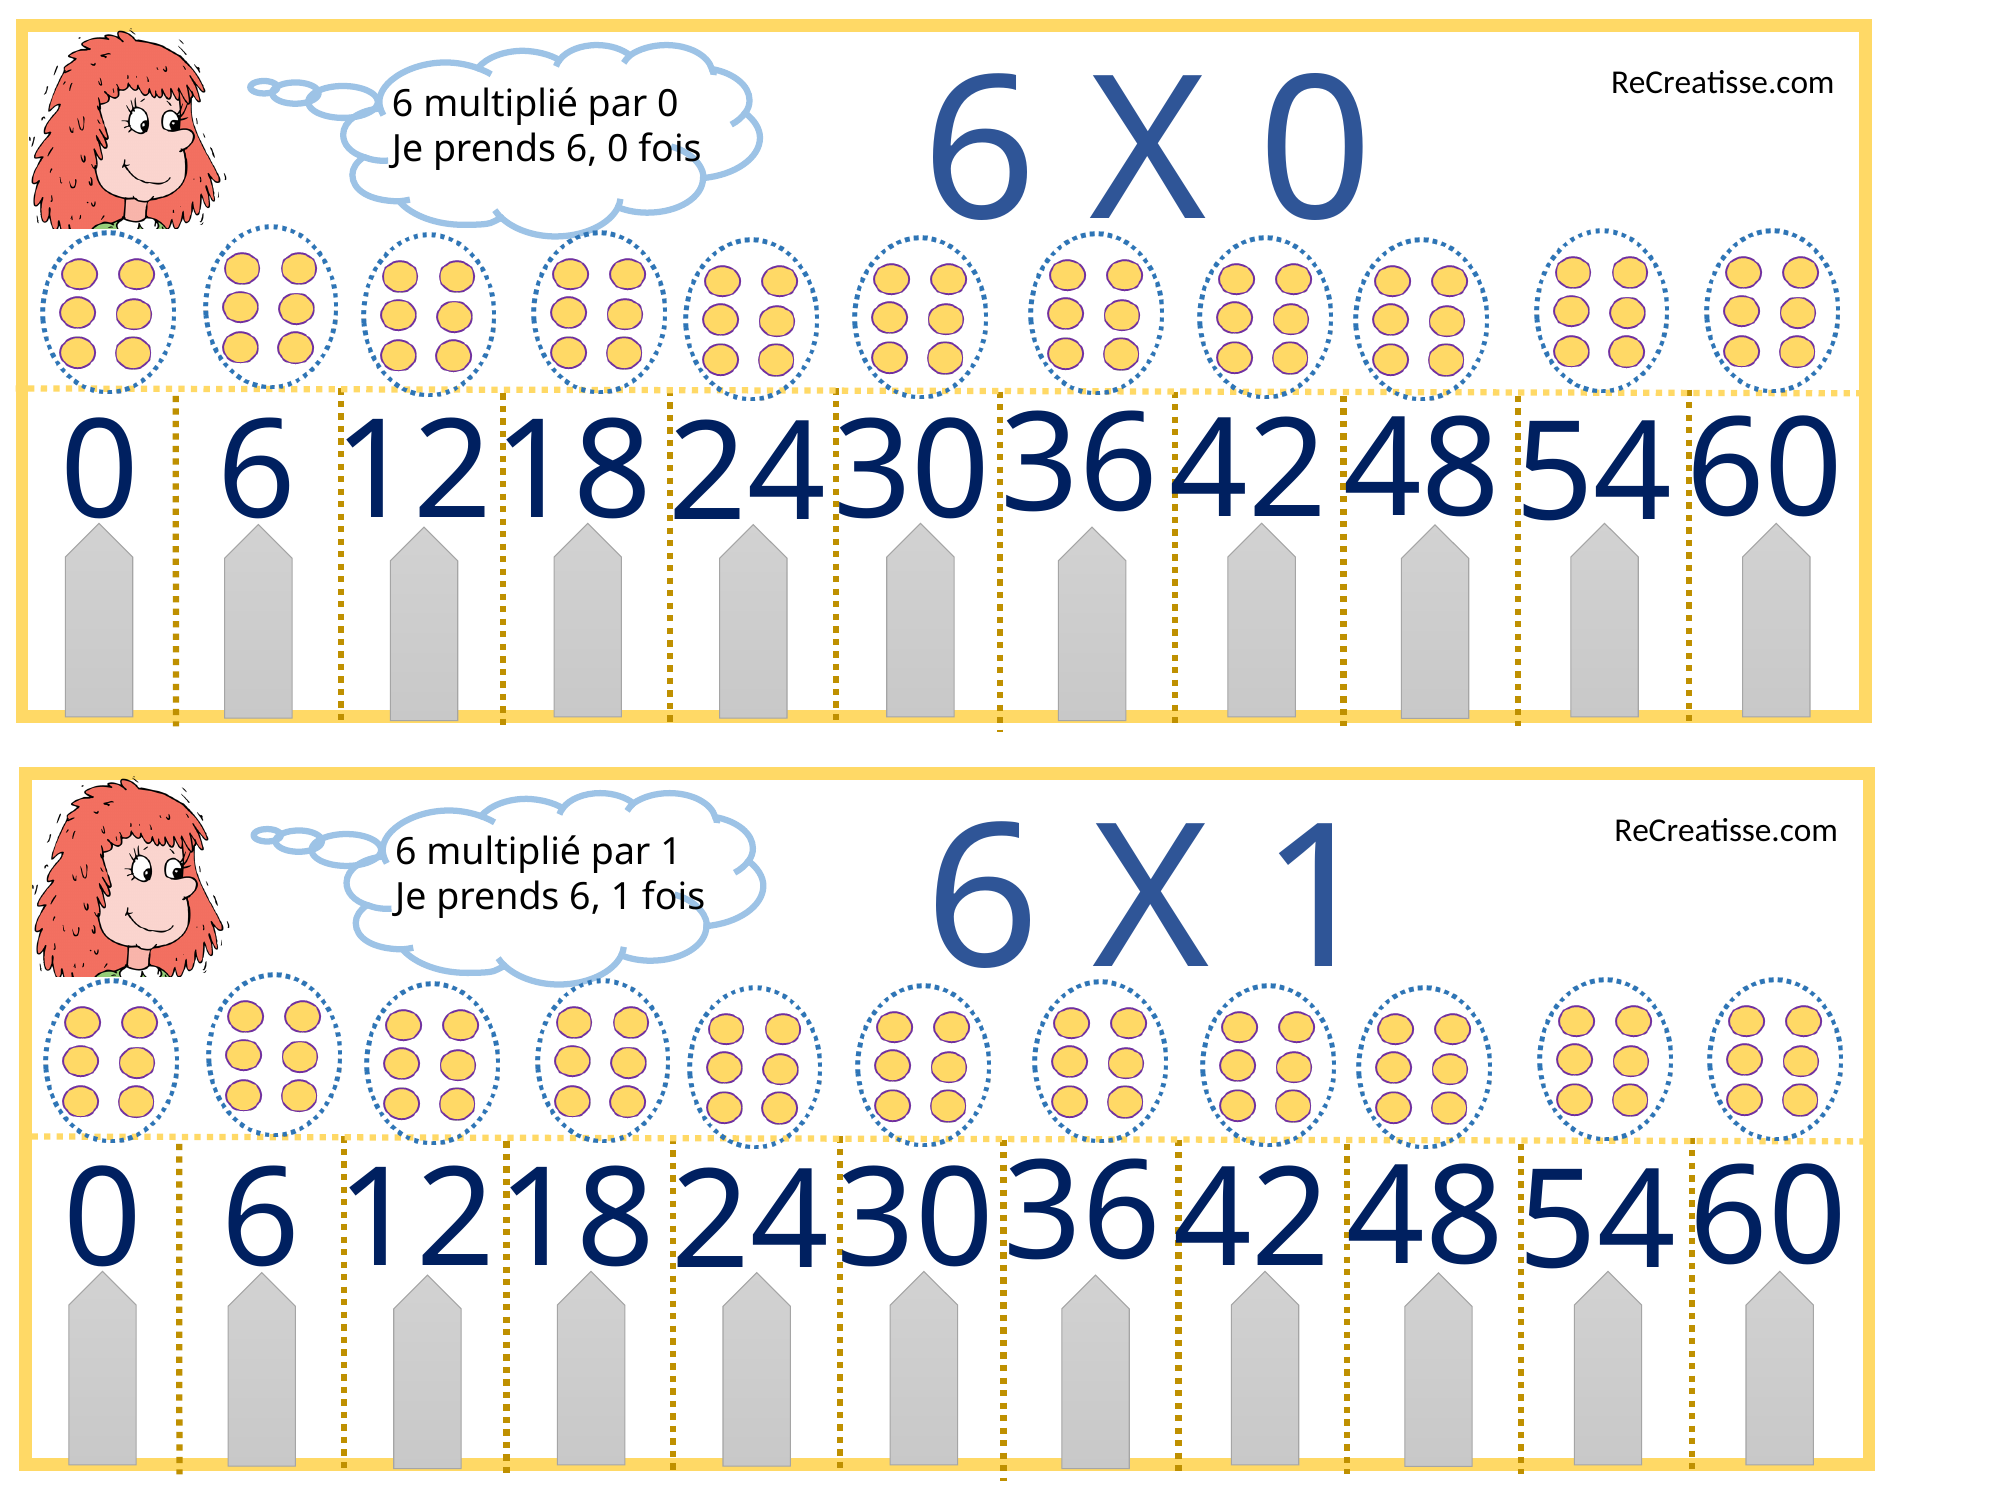

6 X 0
ReCreatisse.com
6 multiplié par 0
Je prends 6, 0 fois
36
48
60
42
0
6
12
18
30
54
24
6 X 1
ReCreatisse.com
6 multiplié par 1
Je prends 6, 1 fois
36
48
60
42
0
6
12
18
30
54
24